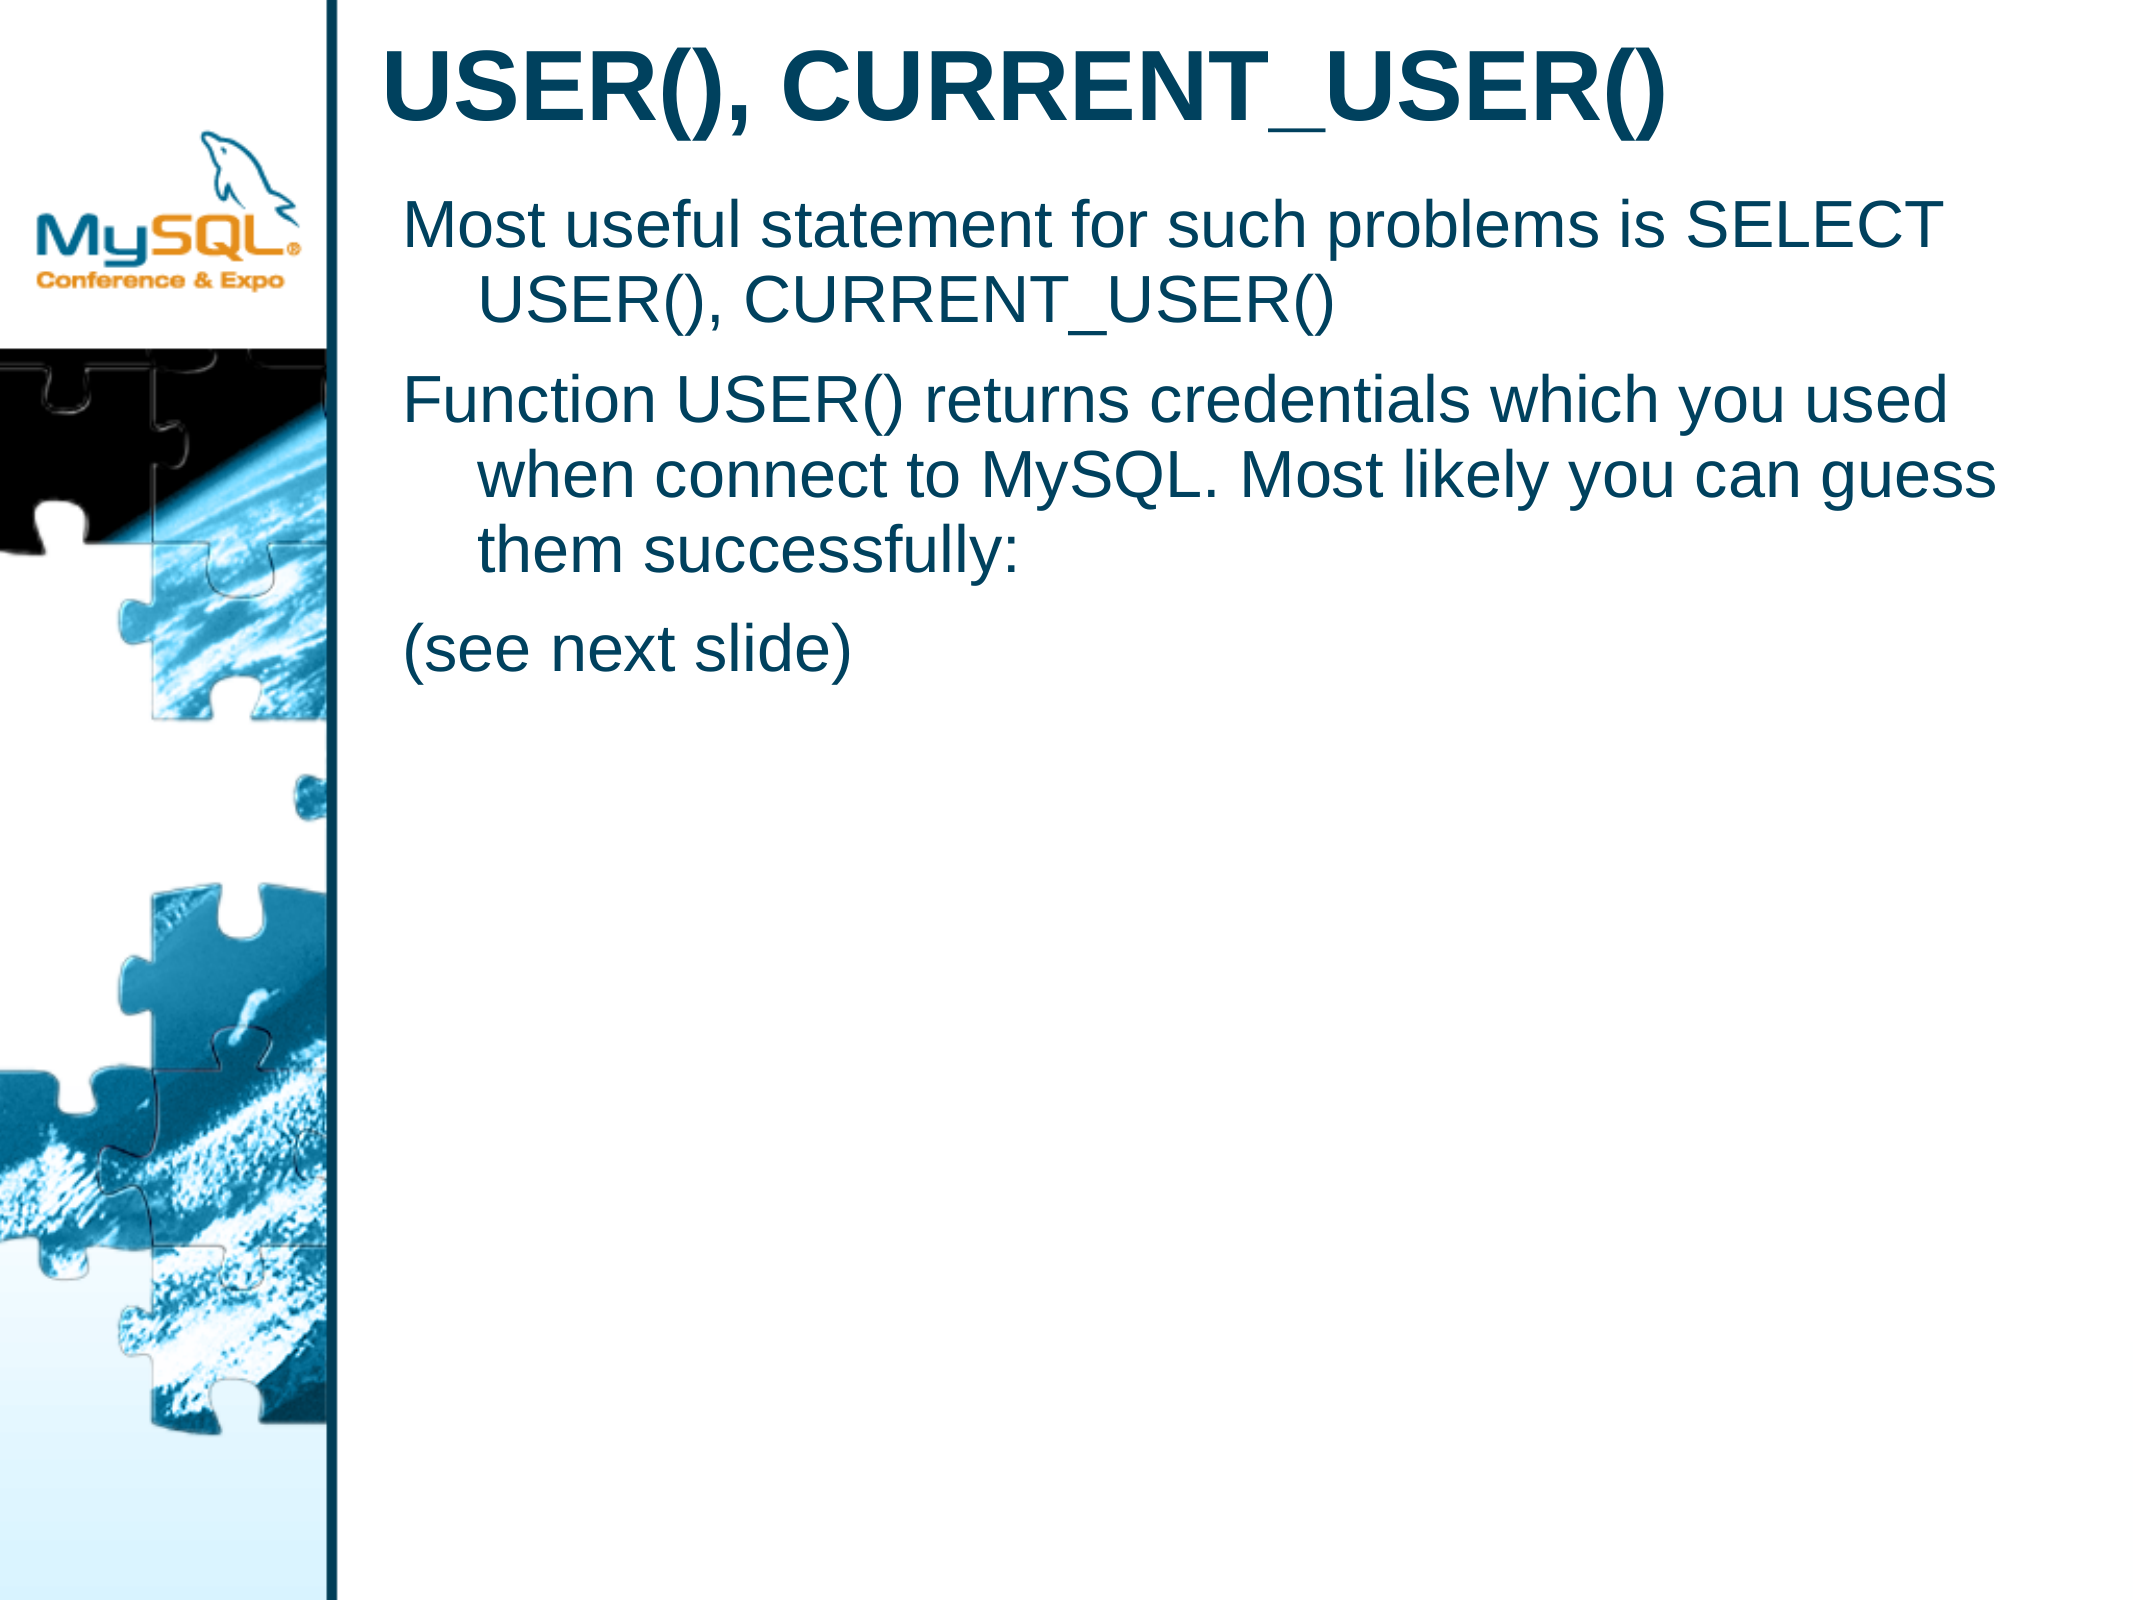

# USER(), CURRENT_USER()
Most useful statement for such problems is SELECT USER(), CURRENT_USER()
Function USER() returns credentials which you used when connect to MySQL. Most likely you can guess them successfully:
(see next slide)